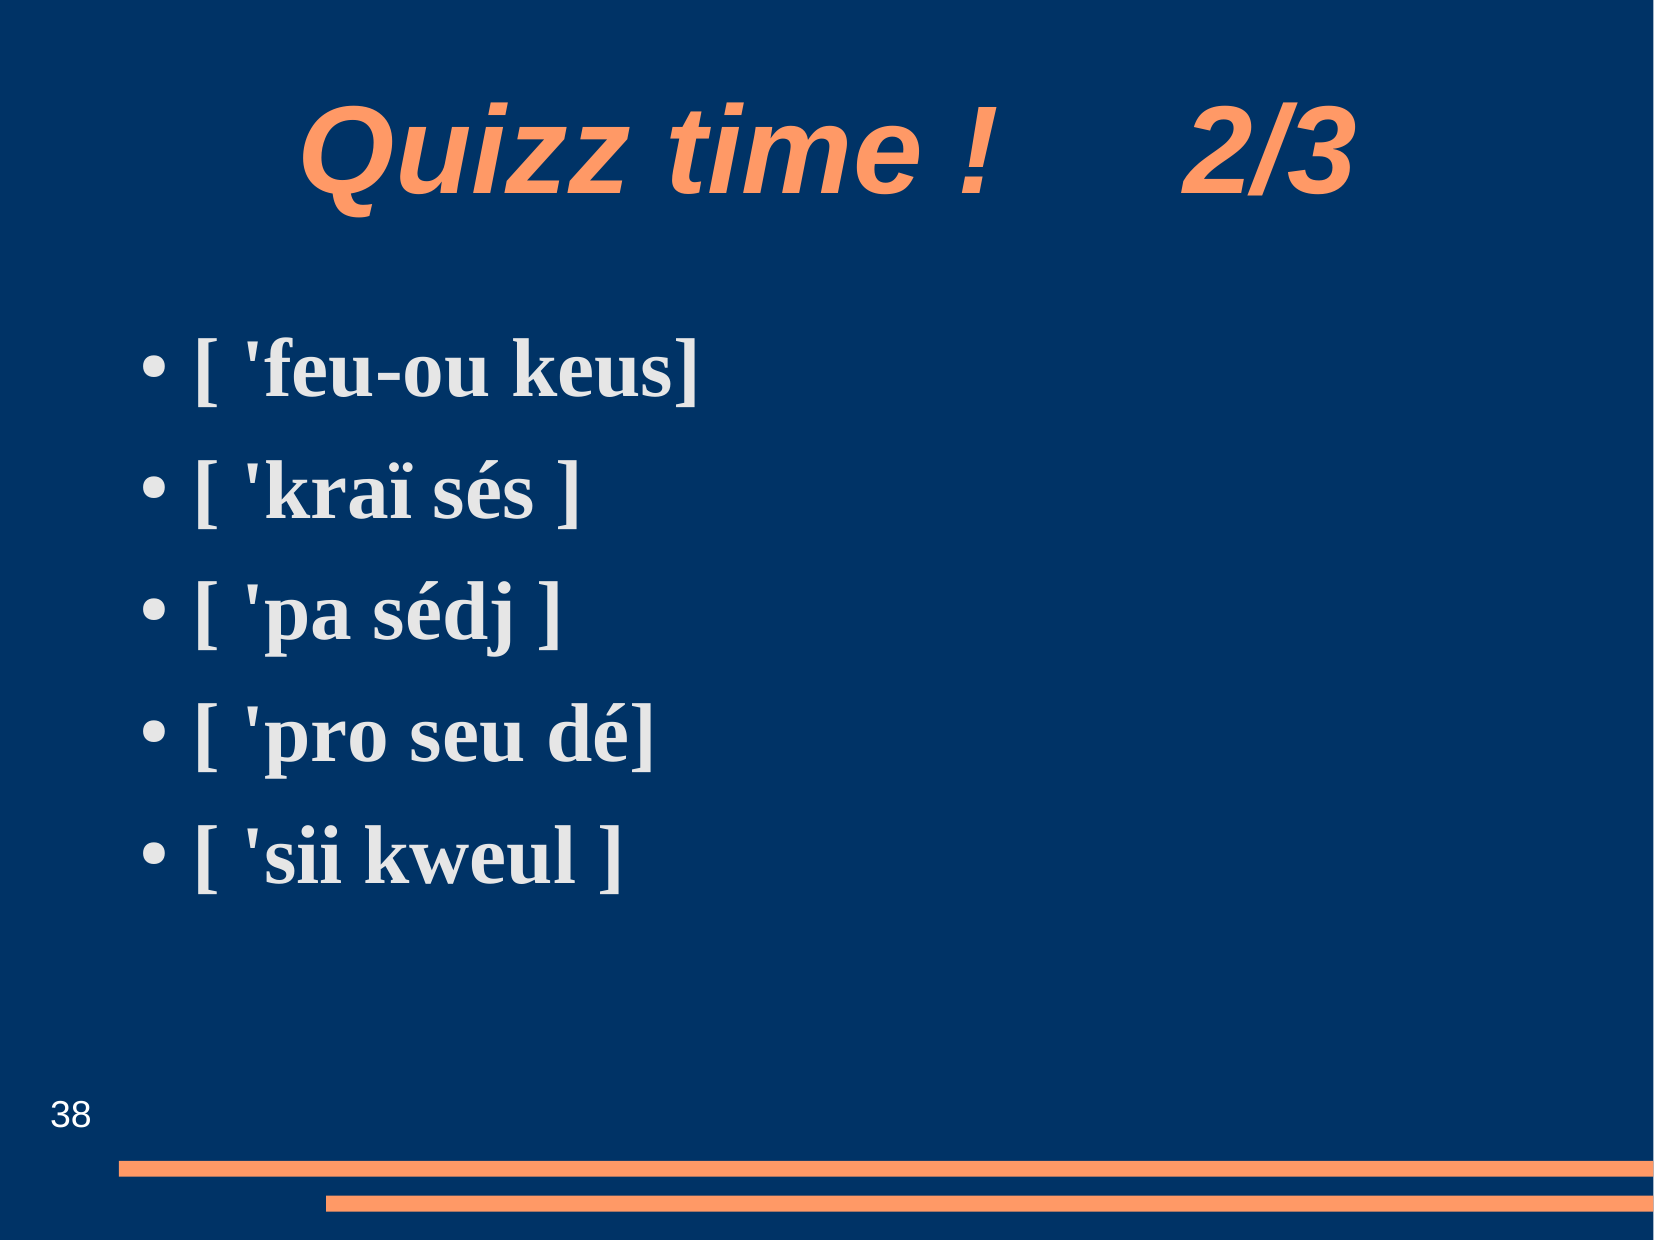

# Quizz time ! 			2/3
[ 'feu-ou keus]
[ 'kraï sés ]
[ 'pa sédj ]
[ 'pro seu dé]
[ 'sii kweul ]